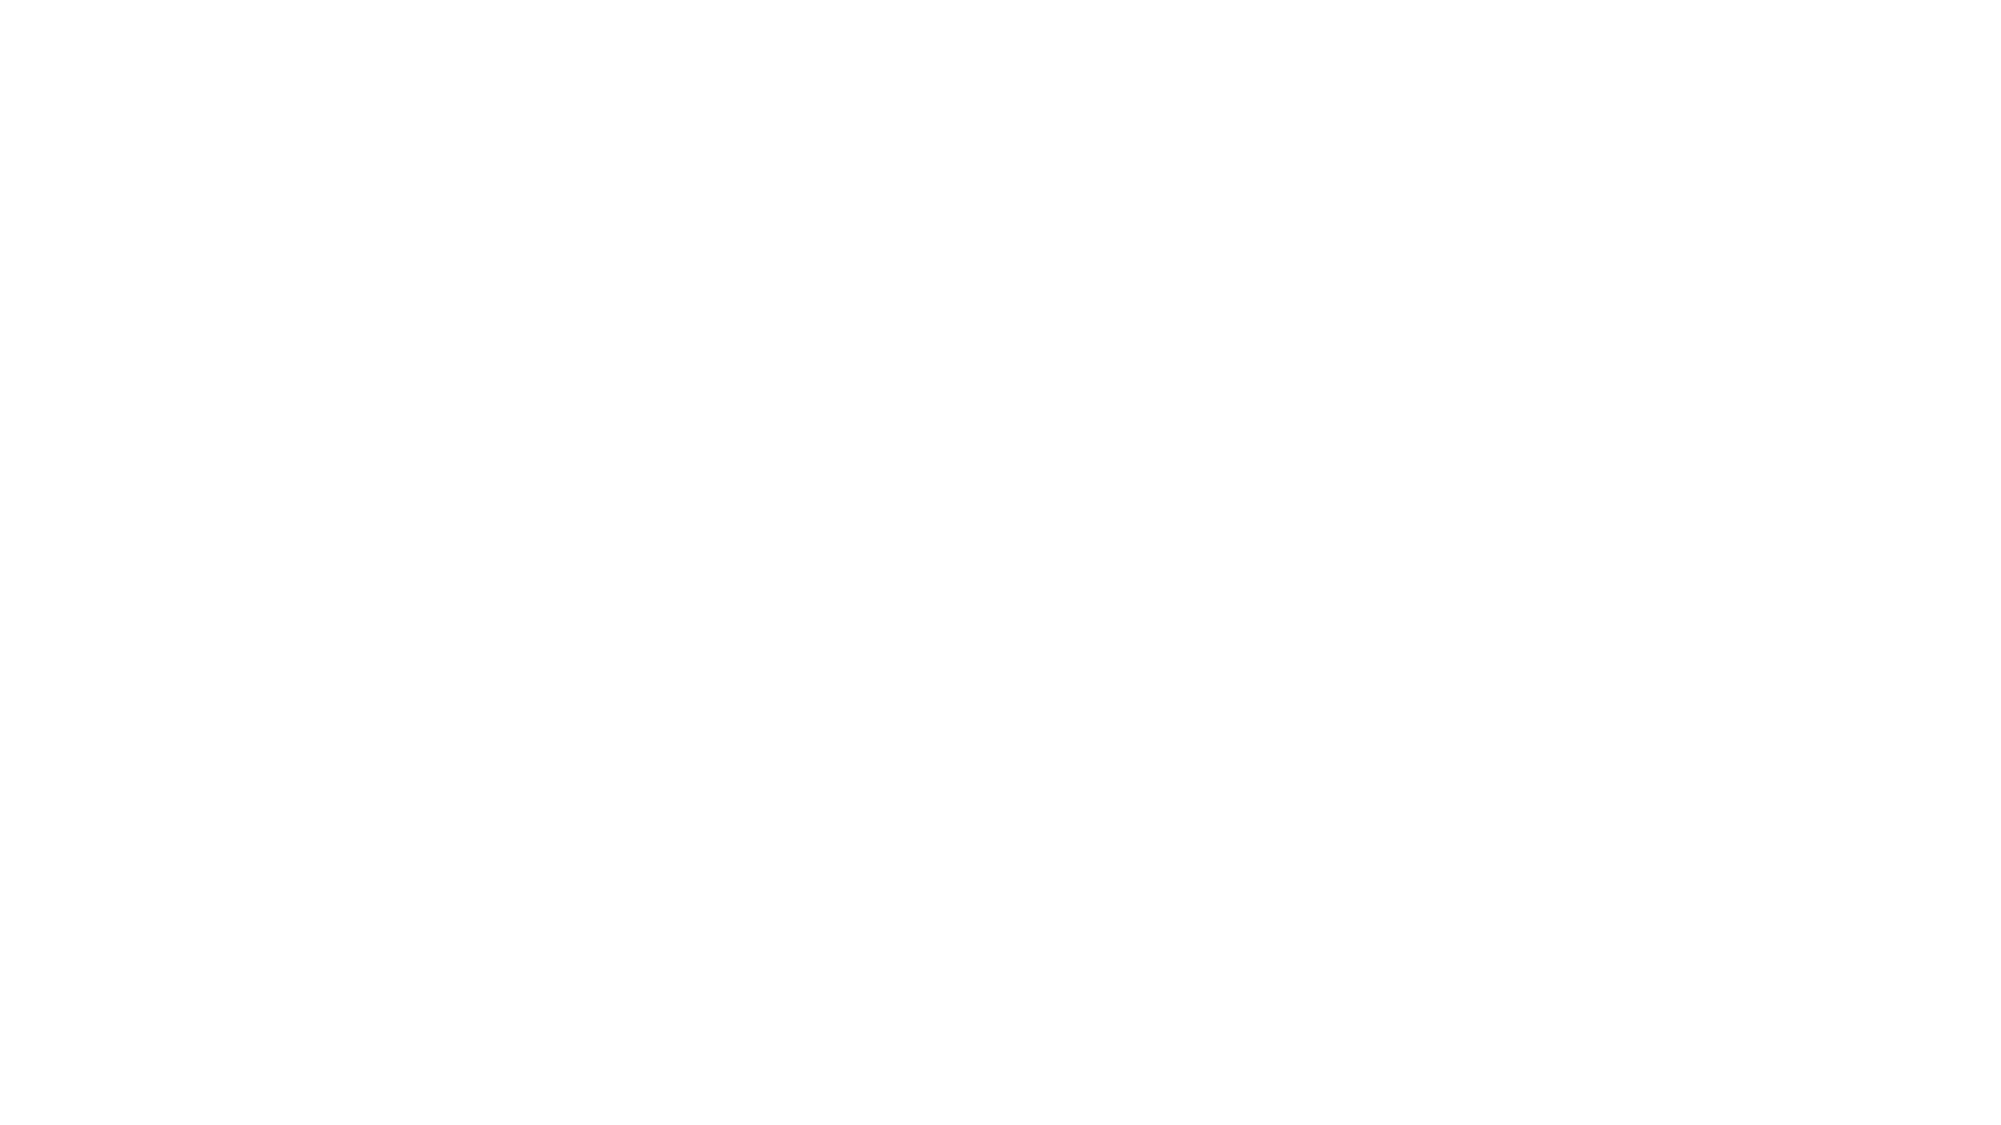

# Business & Finance Department
Travel & Purchasing Polices & Procedures
August 11th, 2025